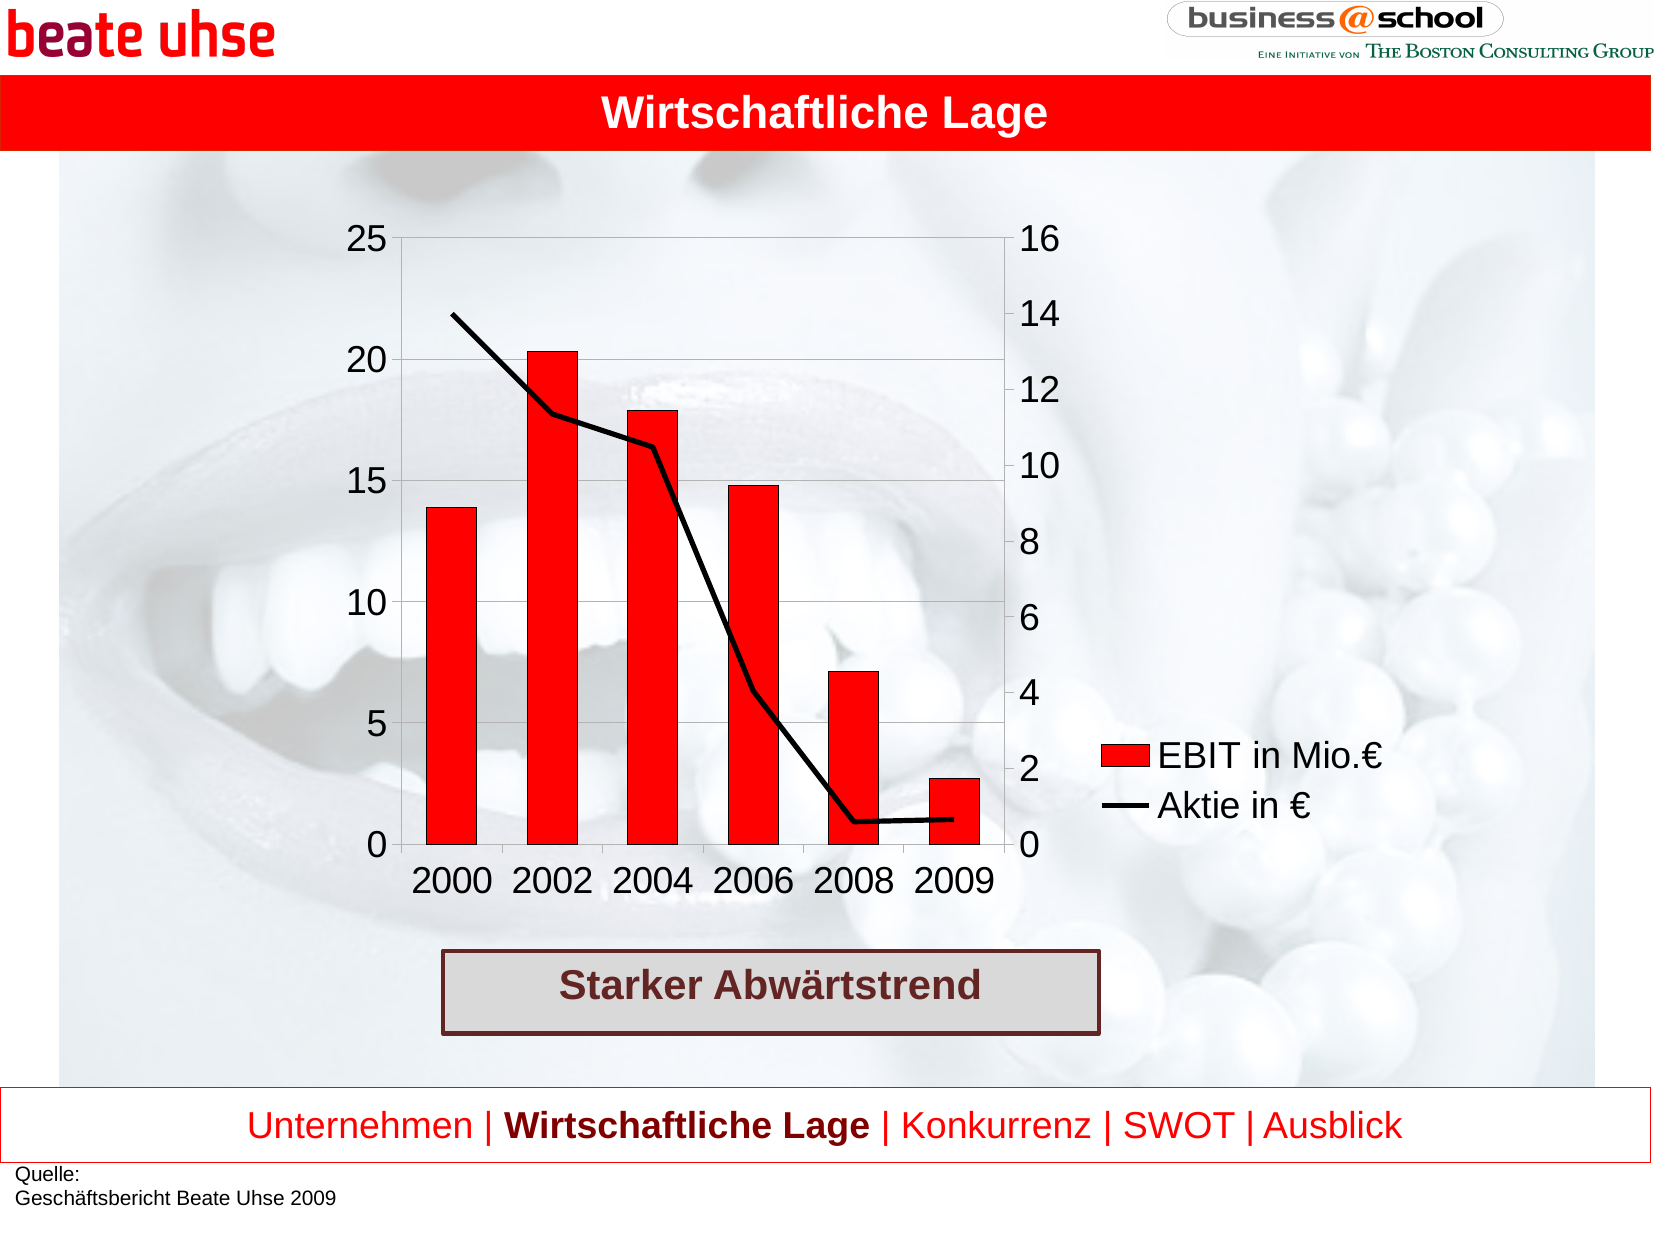

Wirtschaftliche Lage
### Chart
| Category | EBIT in Mio.€ | Aktie in € |
|---|---|---|
| 2000 | 13.9 | 14.0 |
| 2002 | 20.3 | 11.35 |
| 2004 | 17.9 | 10.48 |
| 2006 | 14.8 | 4.04 |
| 2008 | 7.1 | 0.59 |
| 2009 | 2.7 | 0.65 |Starker Abwärtstrend
Unternehmen | Wirtschaftliche Lage | Konkurrenz | SWOT | Ausblick
Unternehmen | Wirtschaftliche Lage | Konkurrenz | SWOT | Ausblick
Unternehmen | Wirtschaftliche Lage | Konkurrenz | SWOT | Ausblick
9
Quelle:
Geschäftsbericht Beate Uhse 2009